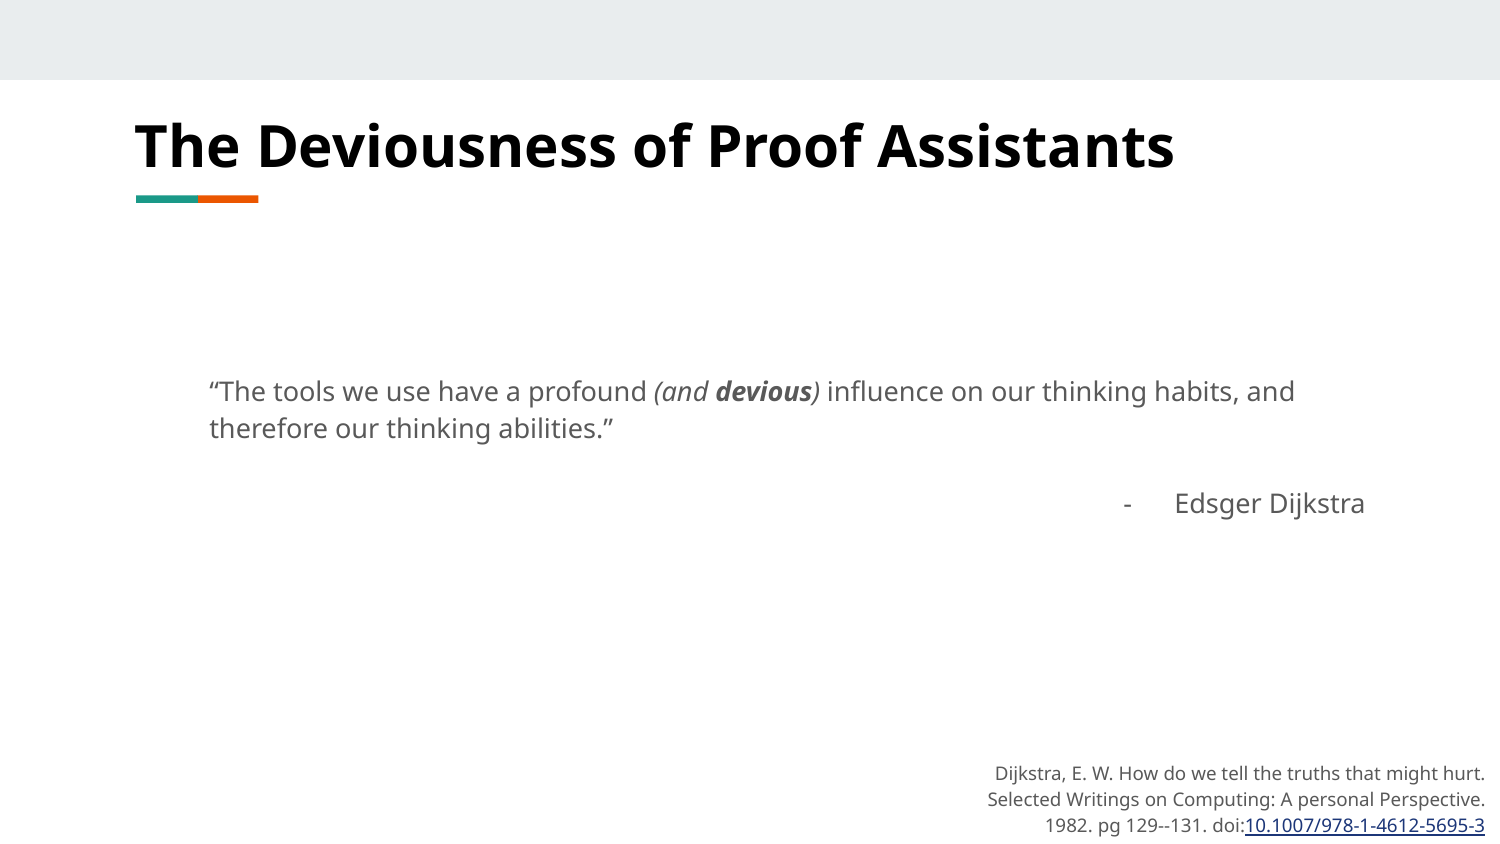

# The Deviousness of Proof Assistants
“The tools we use have a profound (and devious) influence on our thinking habits, and therefore our thinking abilities.”
Edsger Dijkstra
Dijkstra, E. W. How do we tell the truths that might hurt. Selected Writings on Computing: A personal Perspective. 1982. pg 129--131. doi:10.1007/978-1-4612-5695-3